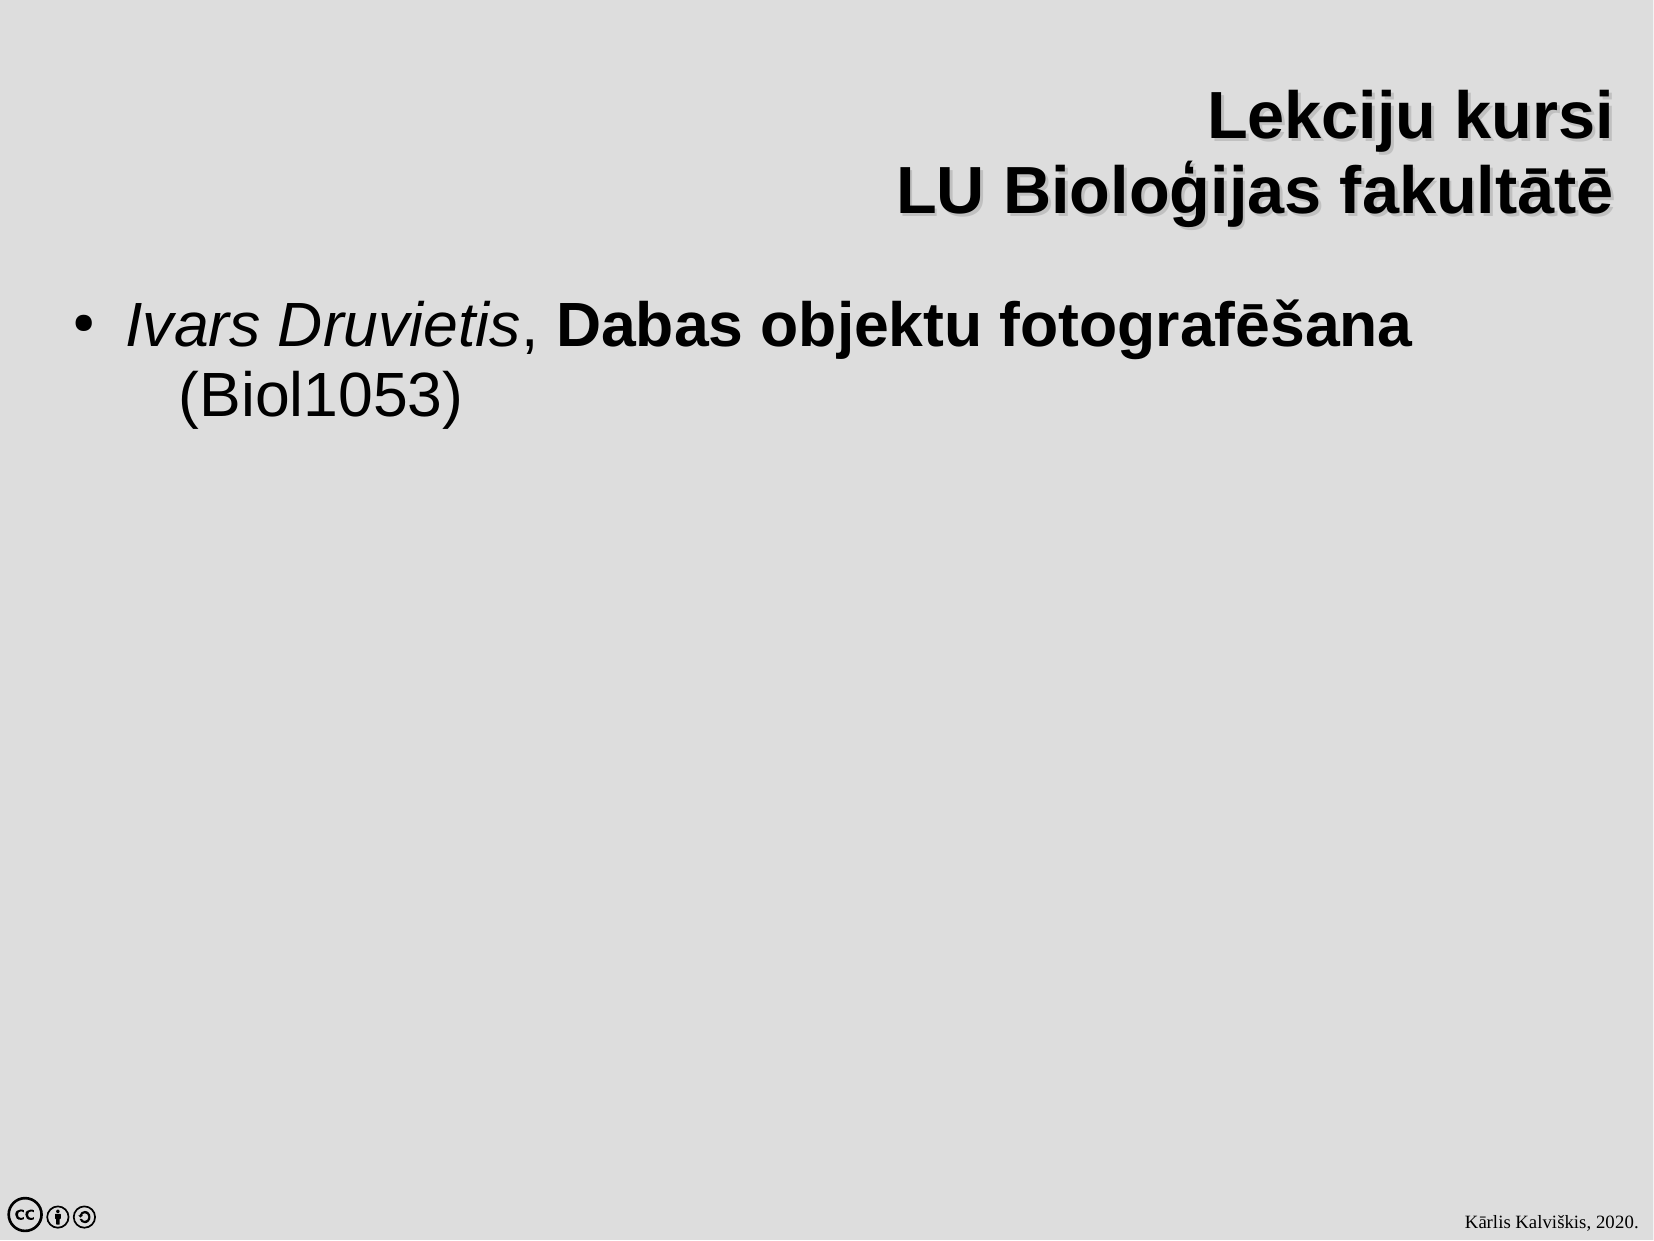

# Lekciju kursi LU Bioloģijas fakultātē
Ivars Druvietis, Dabas objektu fotografēšana (Biol1053)